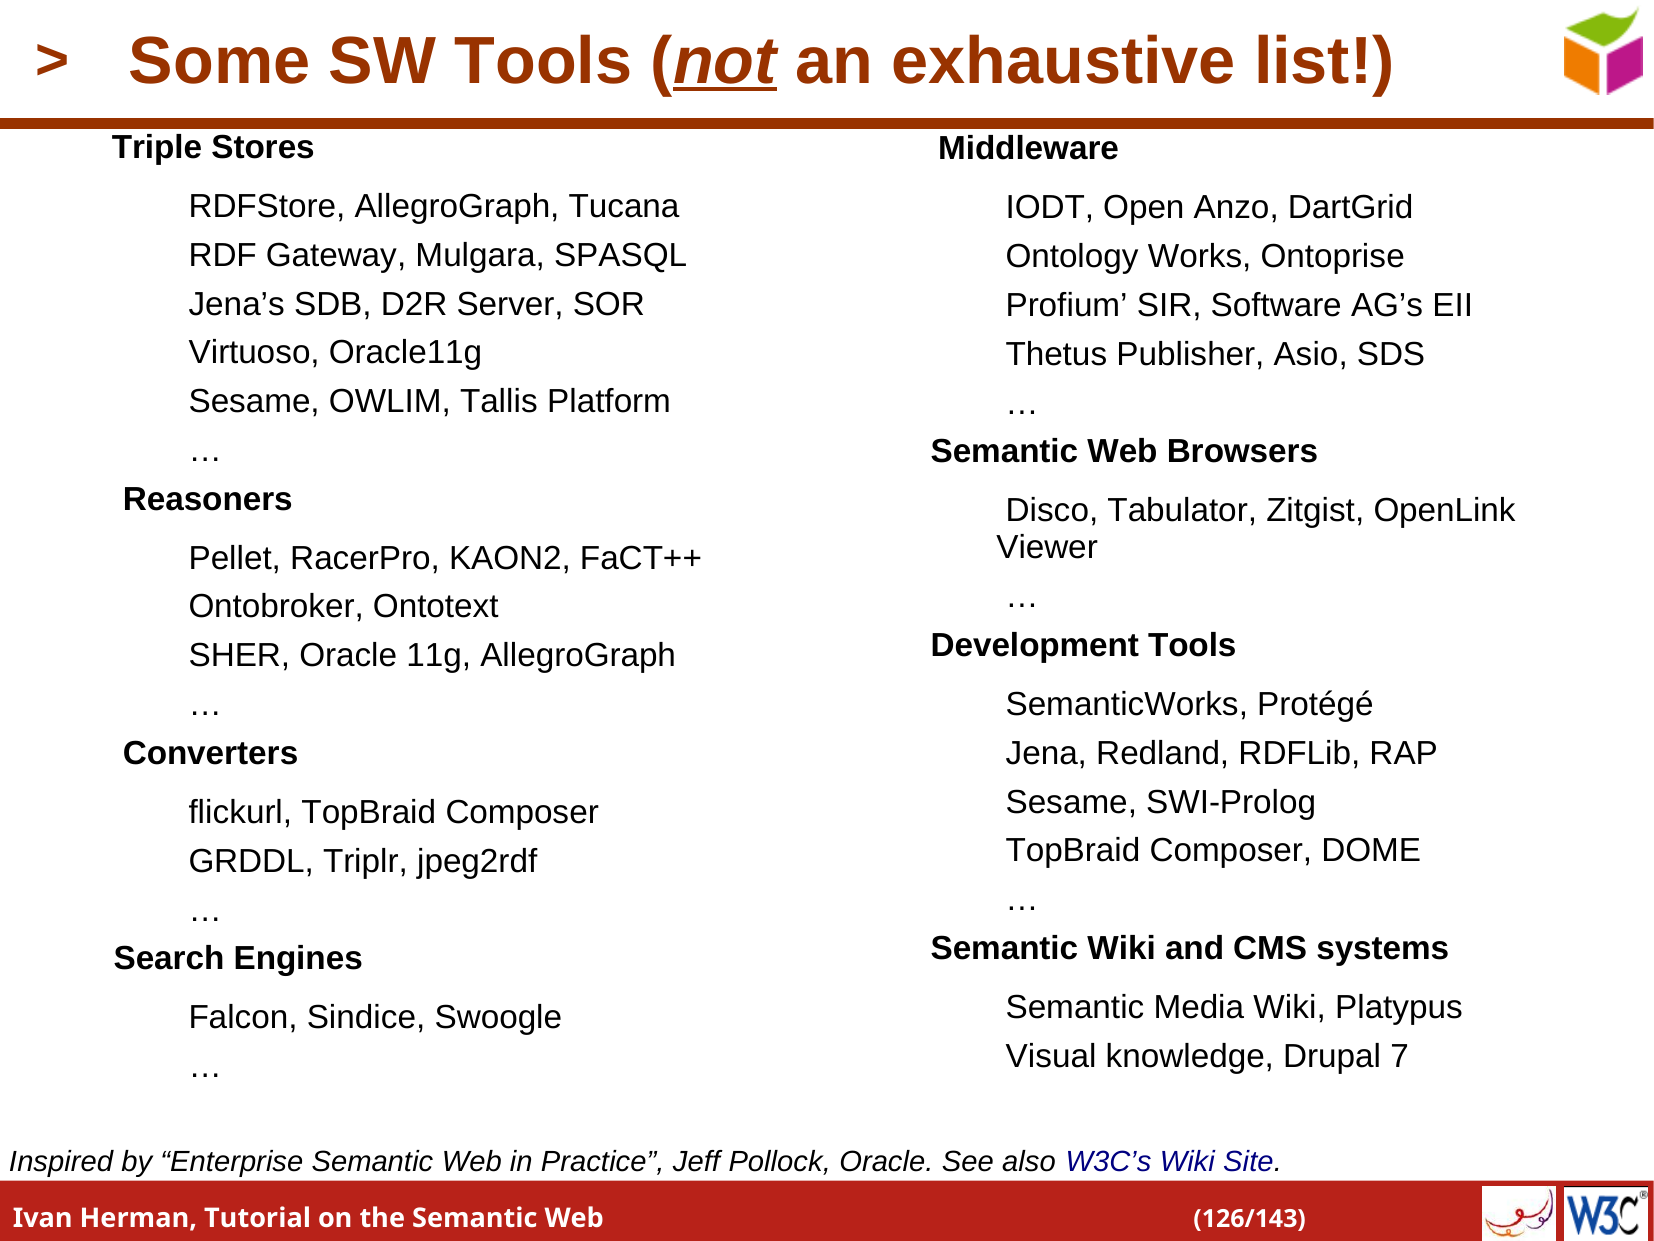

# Some SW Tools (not an exhaustive list!)
 Triple Stores
 RDFStore, AllegroGraph, Tucana
 RDF Gateway, Mulgara, SPASQL
 Jena’s SDB, D2R Server, SOR
 Virtuoso, Oracle11g
 Sesame, OWLIM, Tallis Platform
 …
 Reasoners
 Pellet, RacerPro, KAON2, FaCT++
 Ontobroker, Ontotext
 SHER, Oracle 11g, AllegroGraph
 …
 Converters
 flickurl, TopBraid Composer
 GRDDL, Triplr, jpeg2rdf
 …
 Search Engines
 Falcon, Sindice, Swoogle
 …
 Middleware
 IODT, Open Anzo, DartGrid
 Ontology Works, Ontoprise
 Profium’ SIR, Software AG’s EII
 Thetus Publisher, Asio, SDS
 …
 Semantic Web Browsers
 Disco, Tabulator, Zitgist, OpenLink Viewer
 …
 Development Tools
 SemanticWorks, Protégé
 Jena, Redland, RDFLib, RAP
 Sesame, SWI-Prolog
 TopBraid Composer, DOME
 …
 Semantic Wiki and CMS systems
 Semantic Media Wiki, Platypus
 Visual knowledge, Drupal 7
Inspired by “Enterprise Semantic Web in Practice”, Jeff Pollock, Oracle. See also W3C’s Wiki Site.